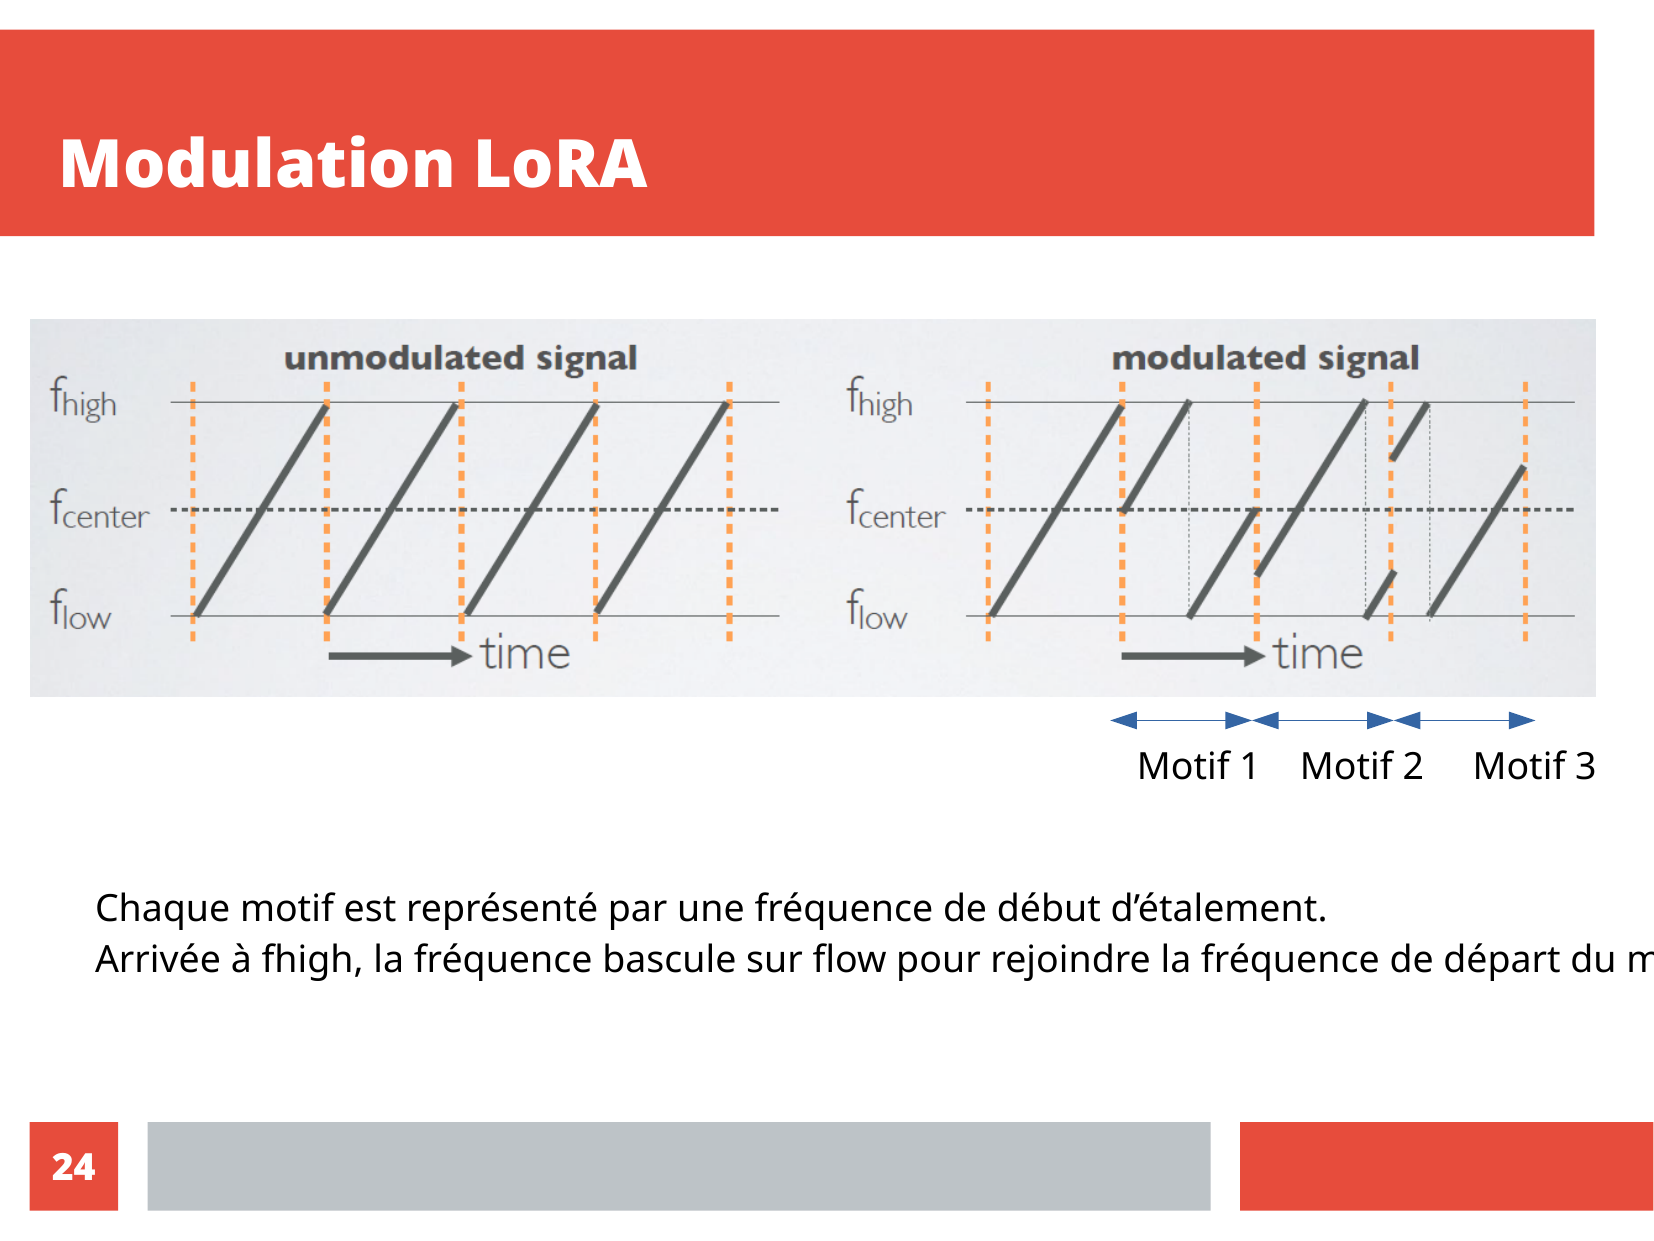

# Modulation LoRA
Motif 1 Motif 2 Motif 3
Chaque motif est représenté par une fréquence de début d’étalement.
Arrivée à fhigh, la fréquence bascule sur flow pour rejoindre la fréquence de départ du motif
24